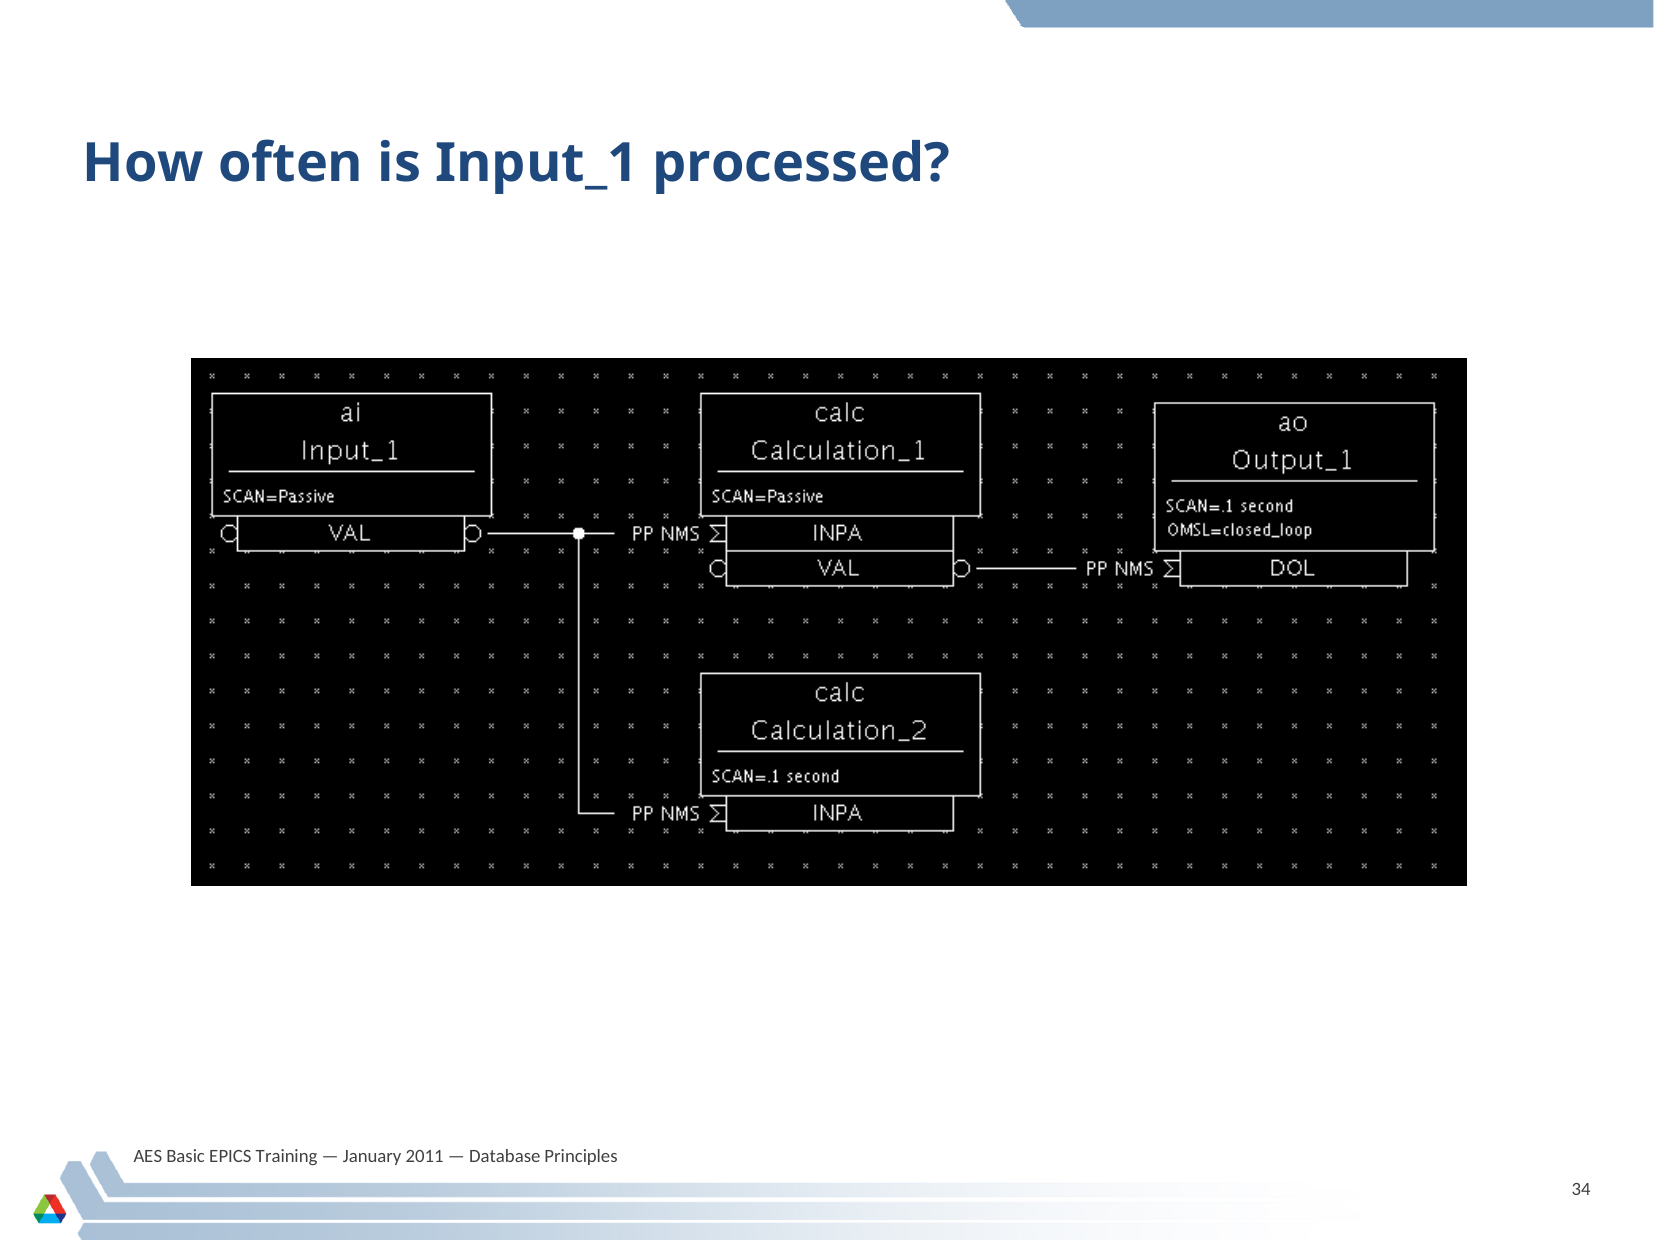

# How often is Input_1 processed?
AES Basic EPICS Training — January 2011 — Database Principles
34